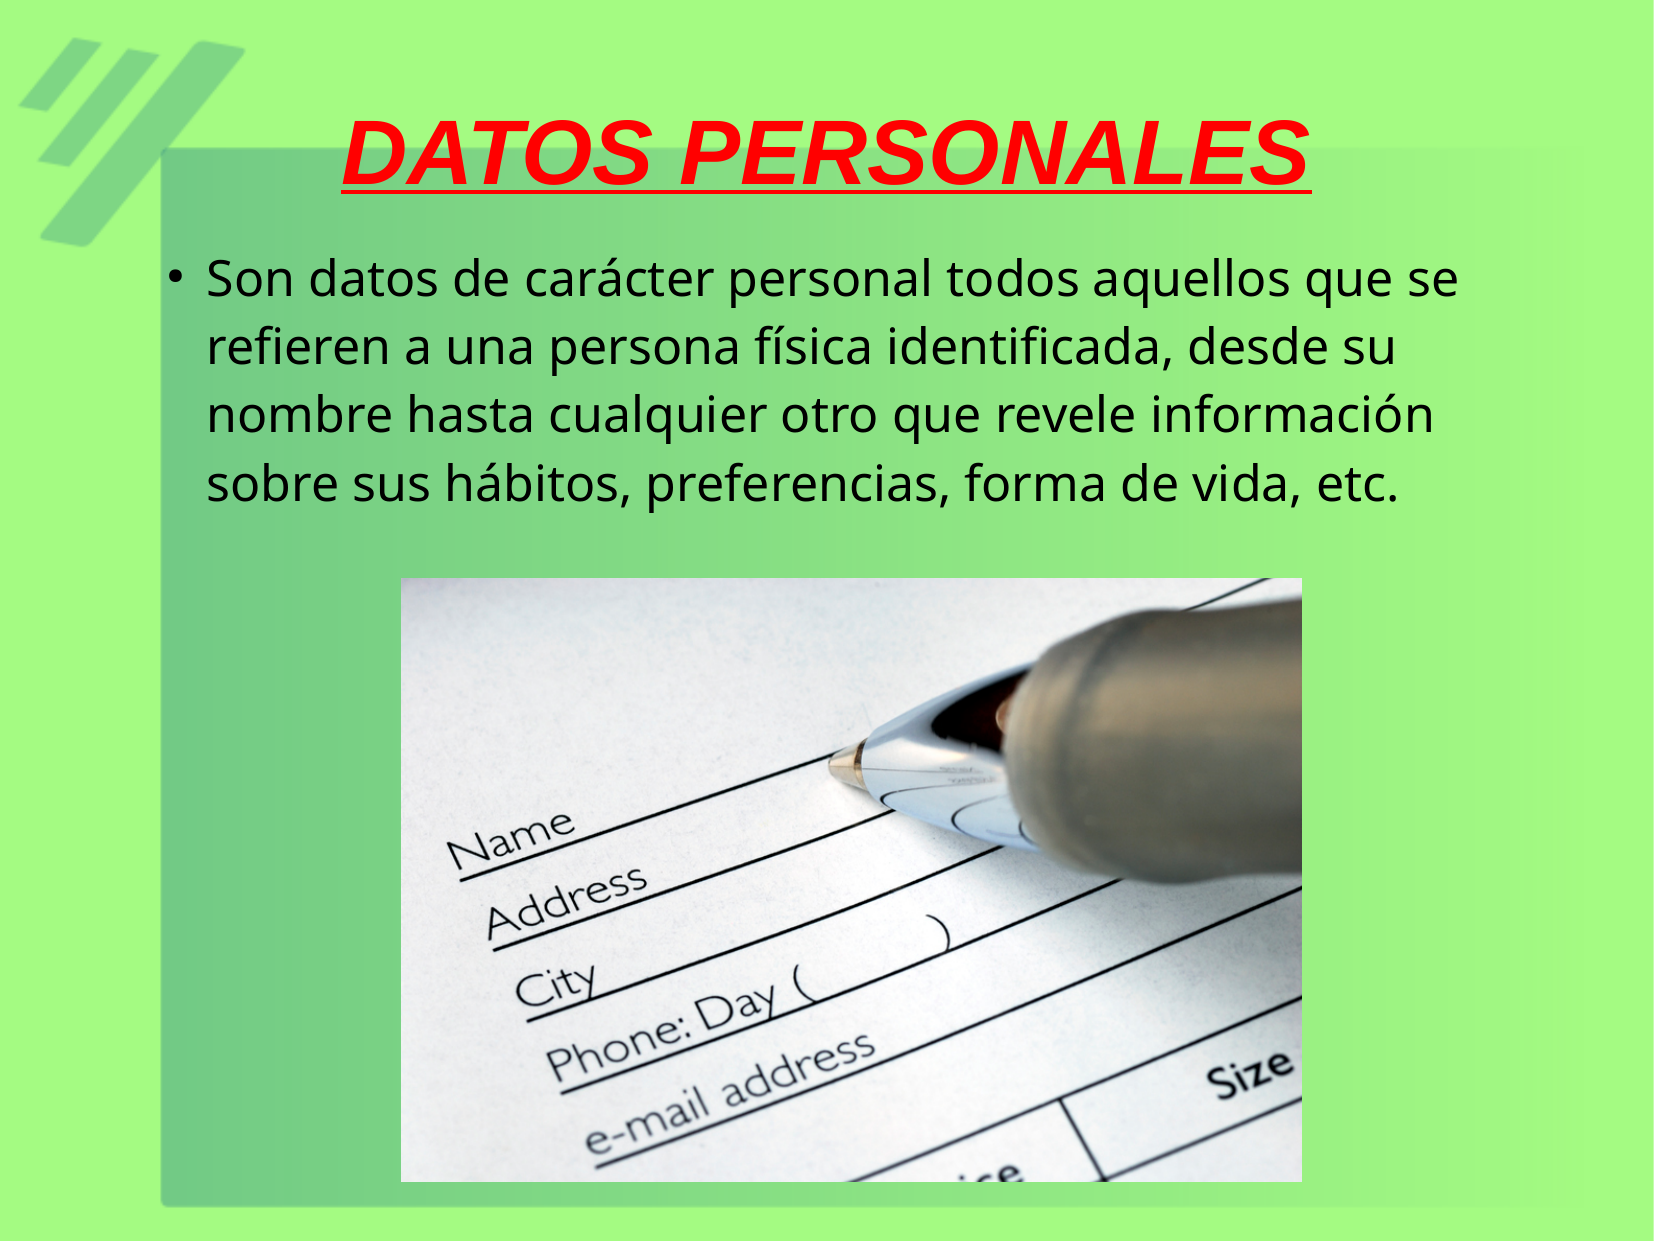

# DATOS PERSONALES
Son datos de carácter personal todos aquellos que se refieren a una persona física identificada, desde su nombre hasta cualquier otro que revele información sobre sus hábitos, preferencias, forma de vida, etc.